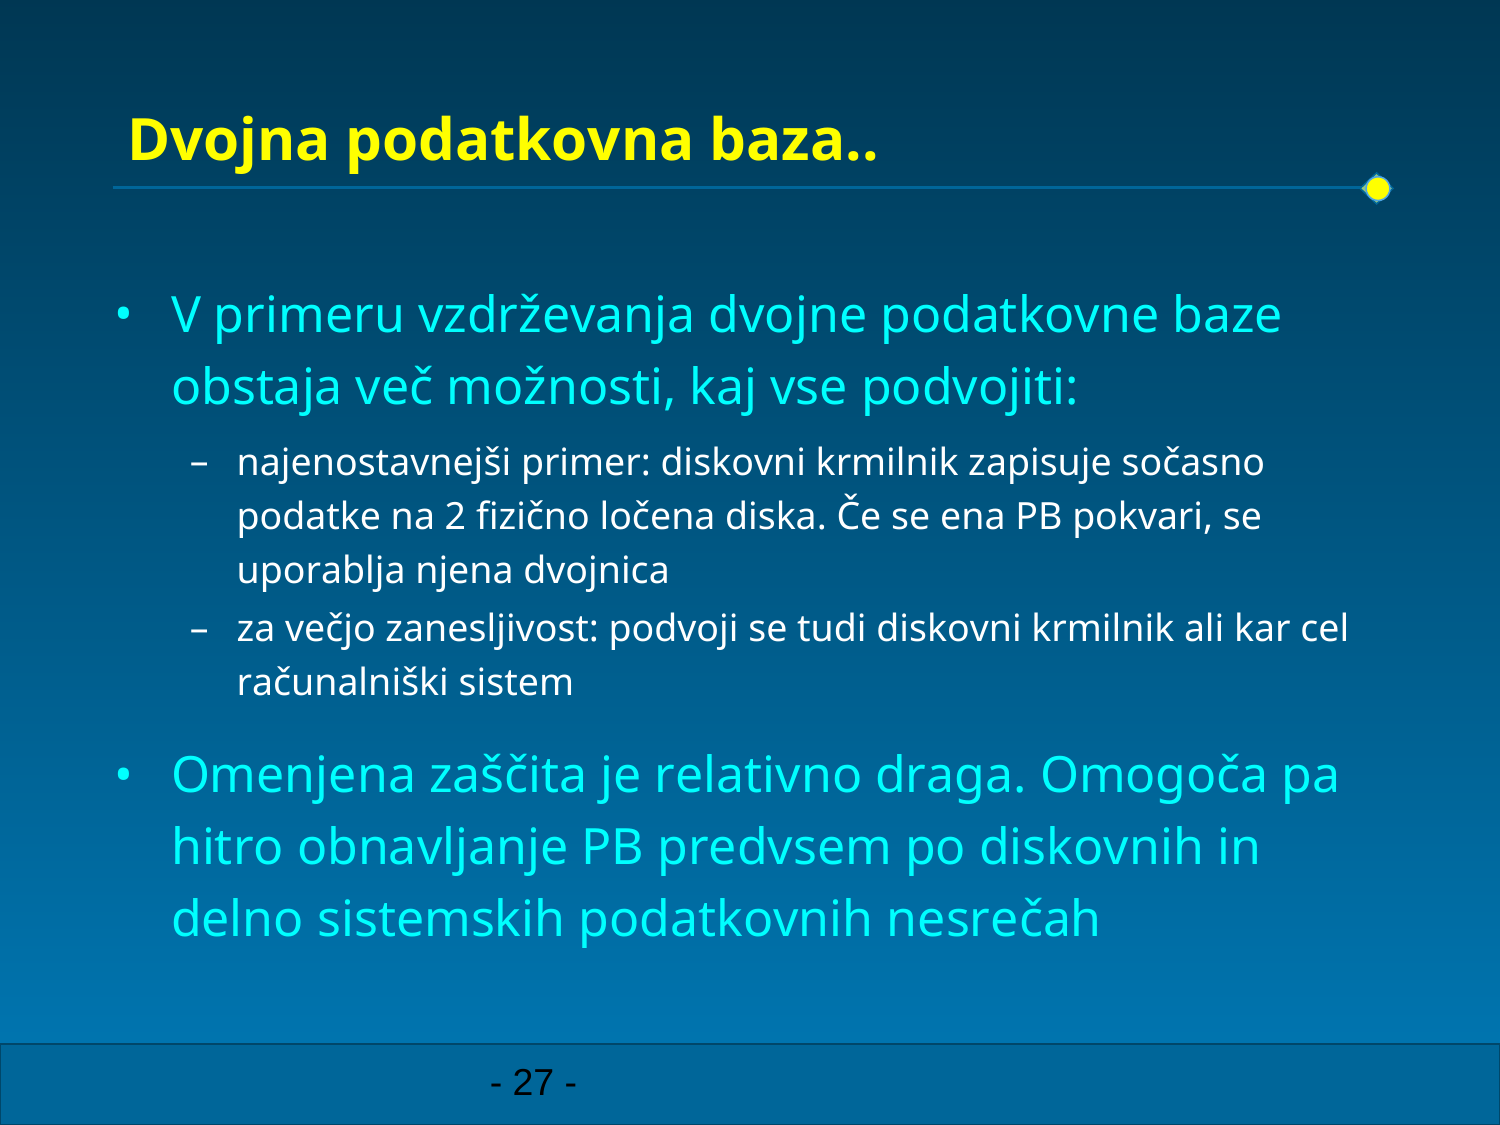

# Dvojna podatkovna baza..
V primeru vzdrževanja dvojne podatkovne baze obstaja več možnosti, kaj vse podvojiti:
najenostavnejši primer: diskovni krmilnik zapisuje sočasno podatke na 2 fizično ločena diska. Če se ena PB pokvari, se uporablja njena dvojnica
za večjo zanesljivost: podvoji se tudi diskovni krmilnik ali kar cel računalniški sistem
Omenjena zaščita je relativno draga. Omogoča pa hitro obnavljanje PB predvsem po diskovnih in delno sistemskih podatkovnih nesrečah